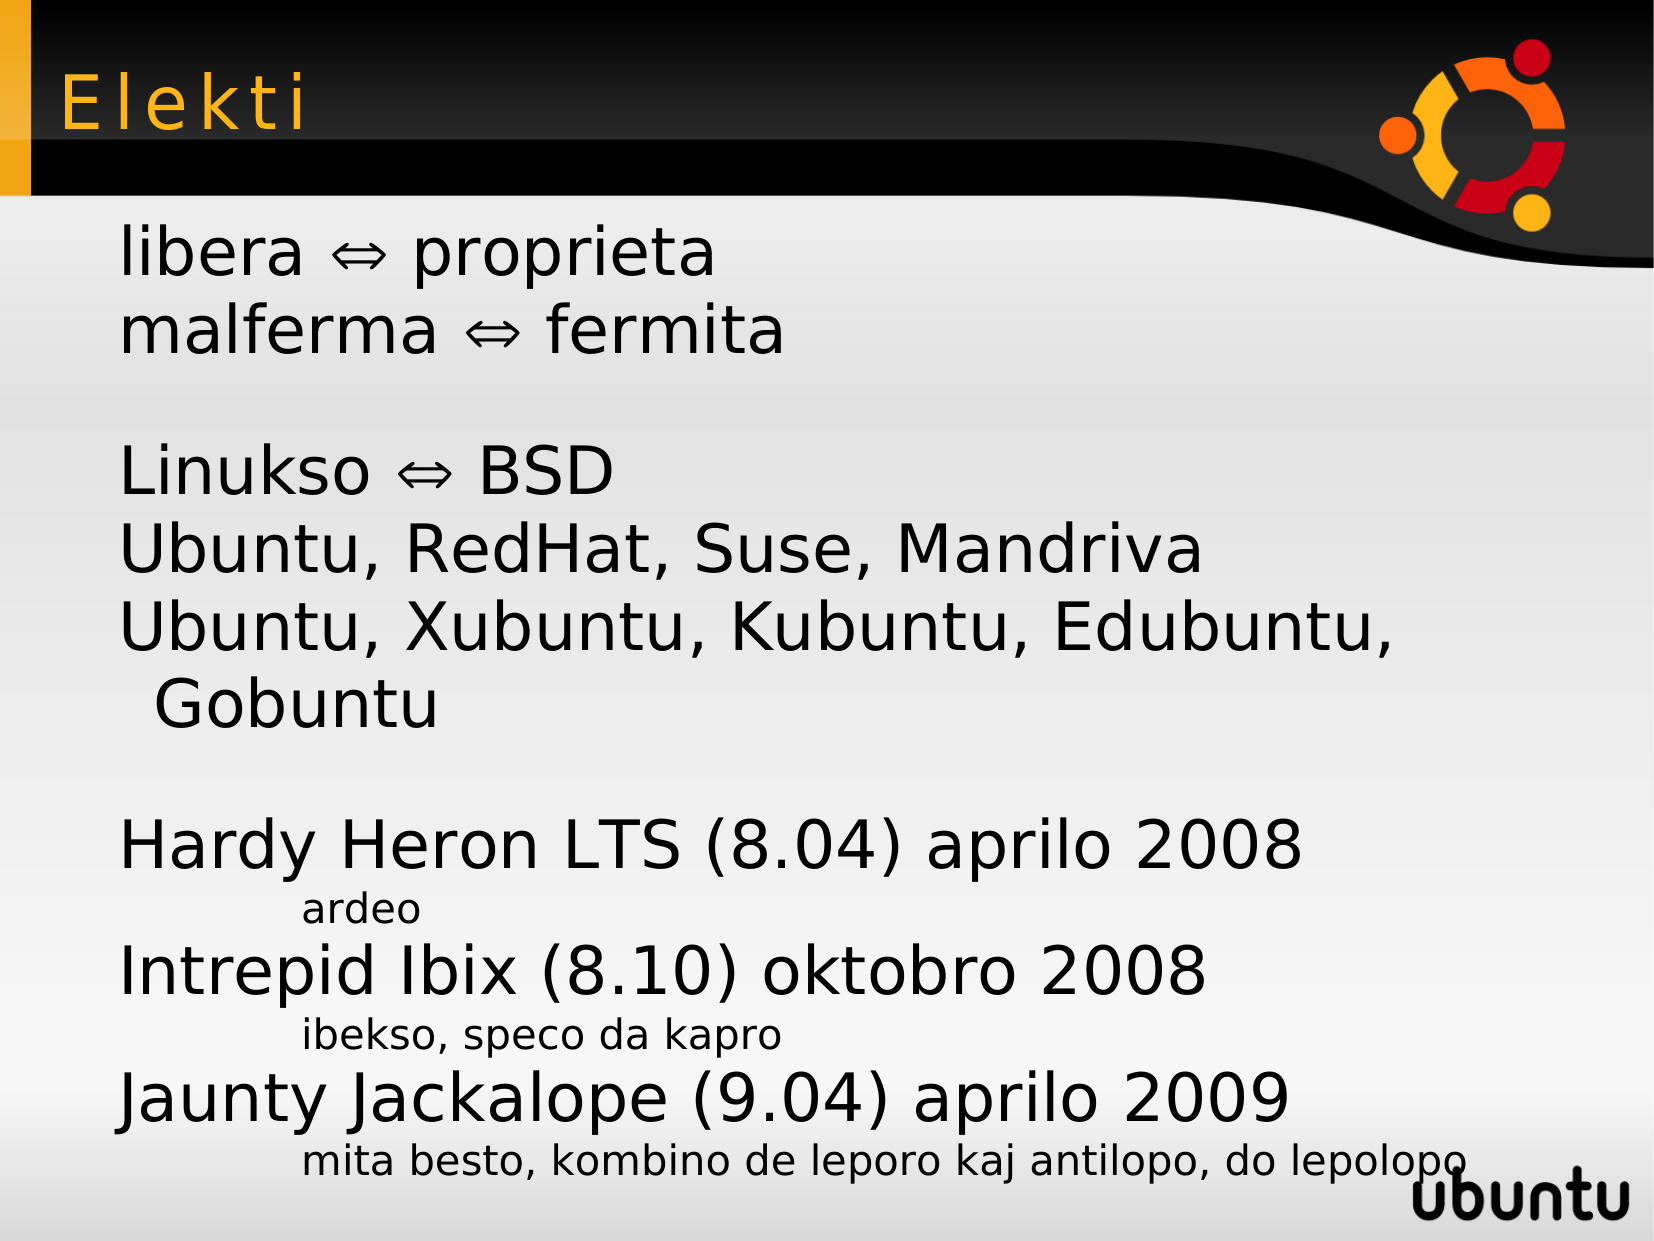

# Elekti
libera  proprieta
malferma  fermita
Linukso  BSD
Ubuntu, RedHat, Suse, Mandriva
Ubuntu, Xubuntu, Kubuntu, Edubuntu, Gobuntu
Hardy Heron LTS (8.04) aprilo 2008
		ardeo
Intrepid Ibix (8.10) oktobro 2008
		ibekso, speco da kapro
Jaunty Jackalope (9.04) aprilo 2009
		mita besto, kombino de leporo kaj antilopo, do lepolopo